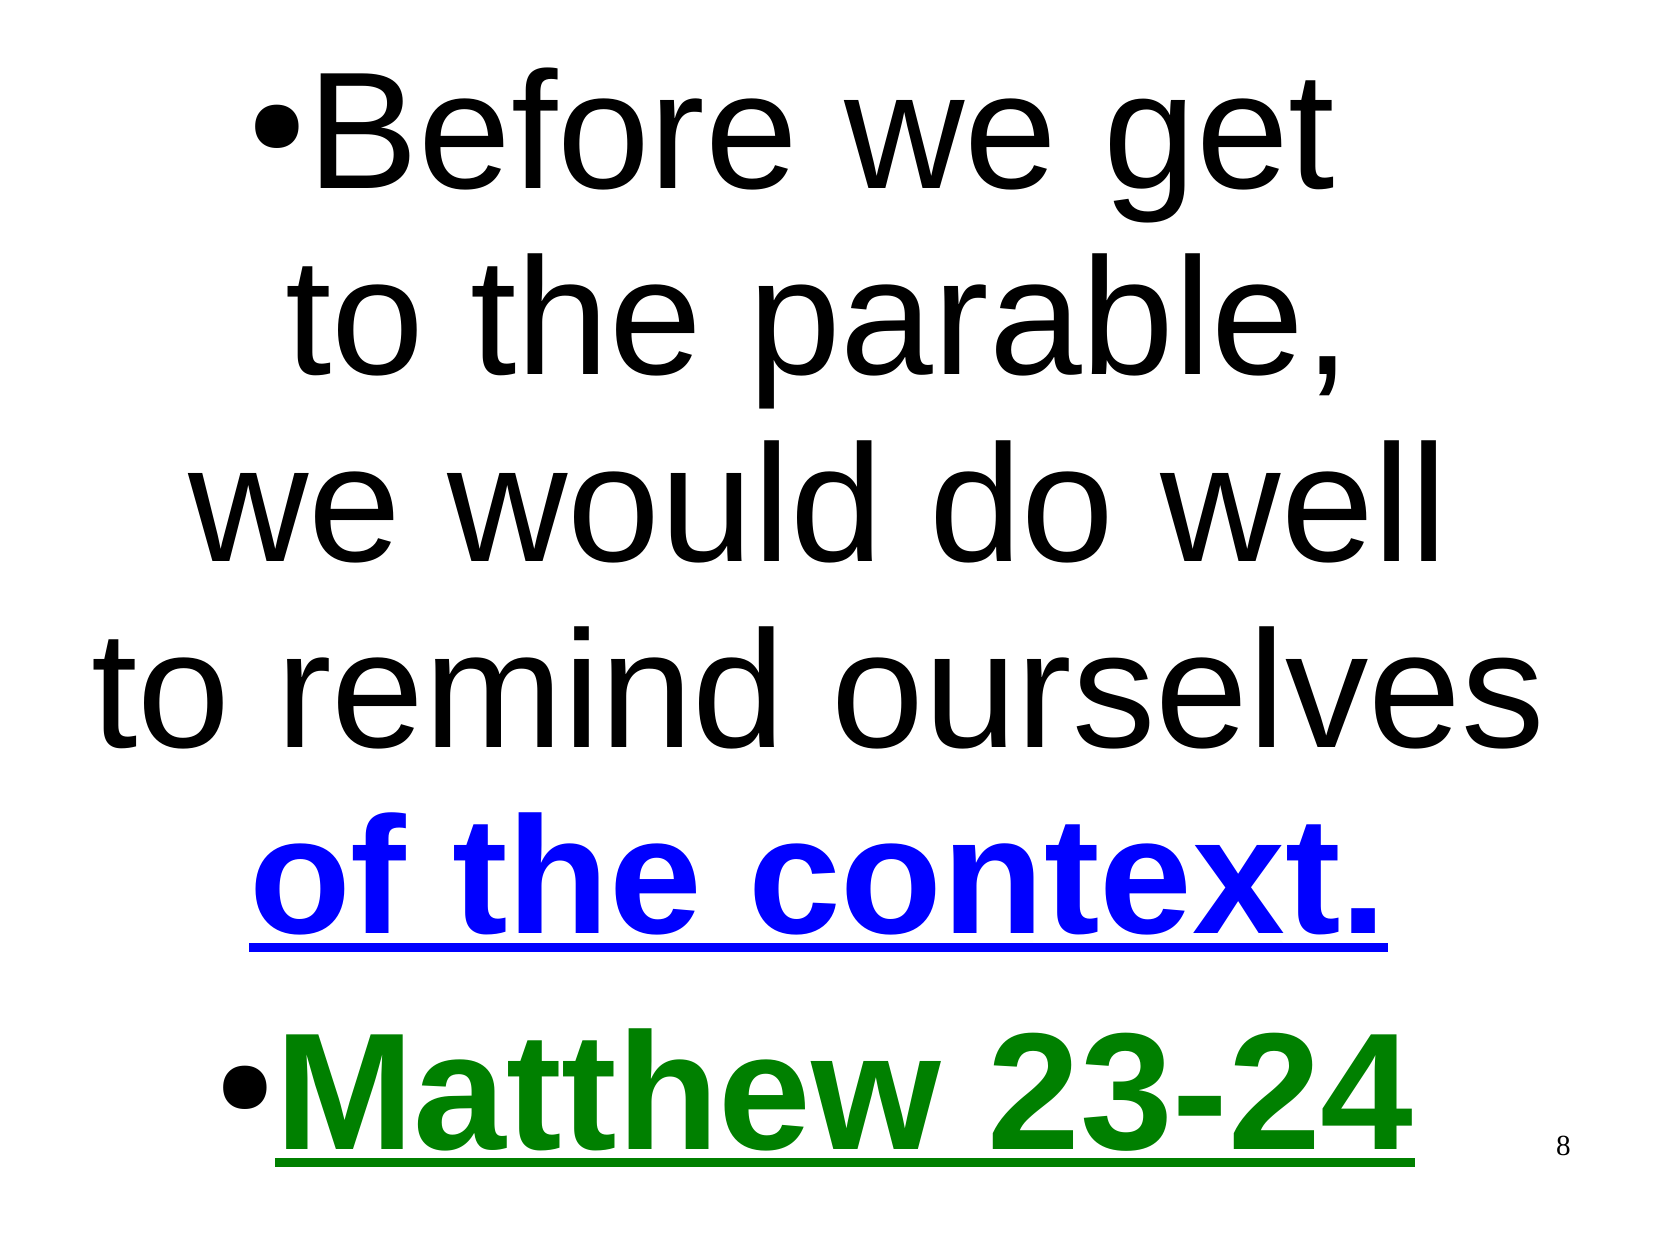

# Before we get to the parable, we would do well to remind ourselves of the context.
Matthew 23-24
8